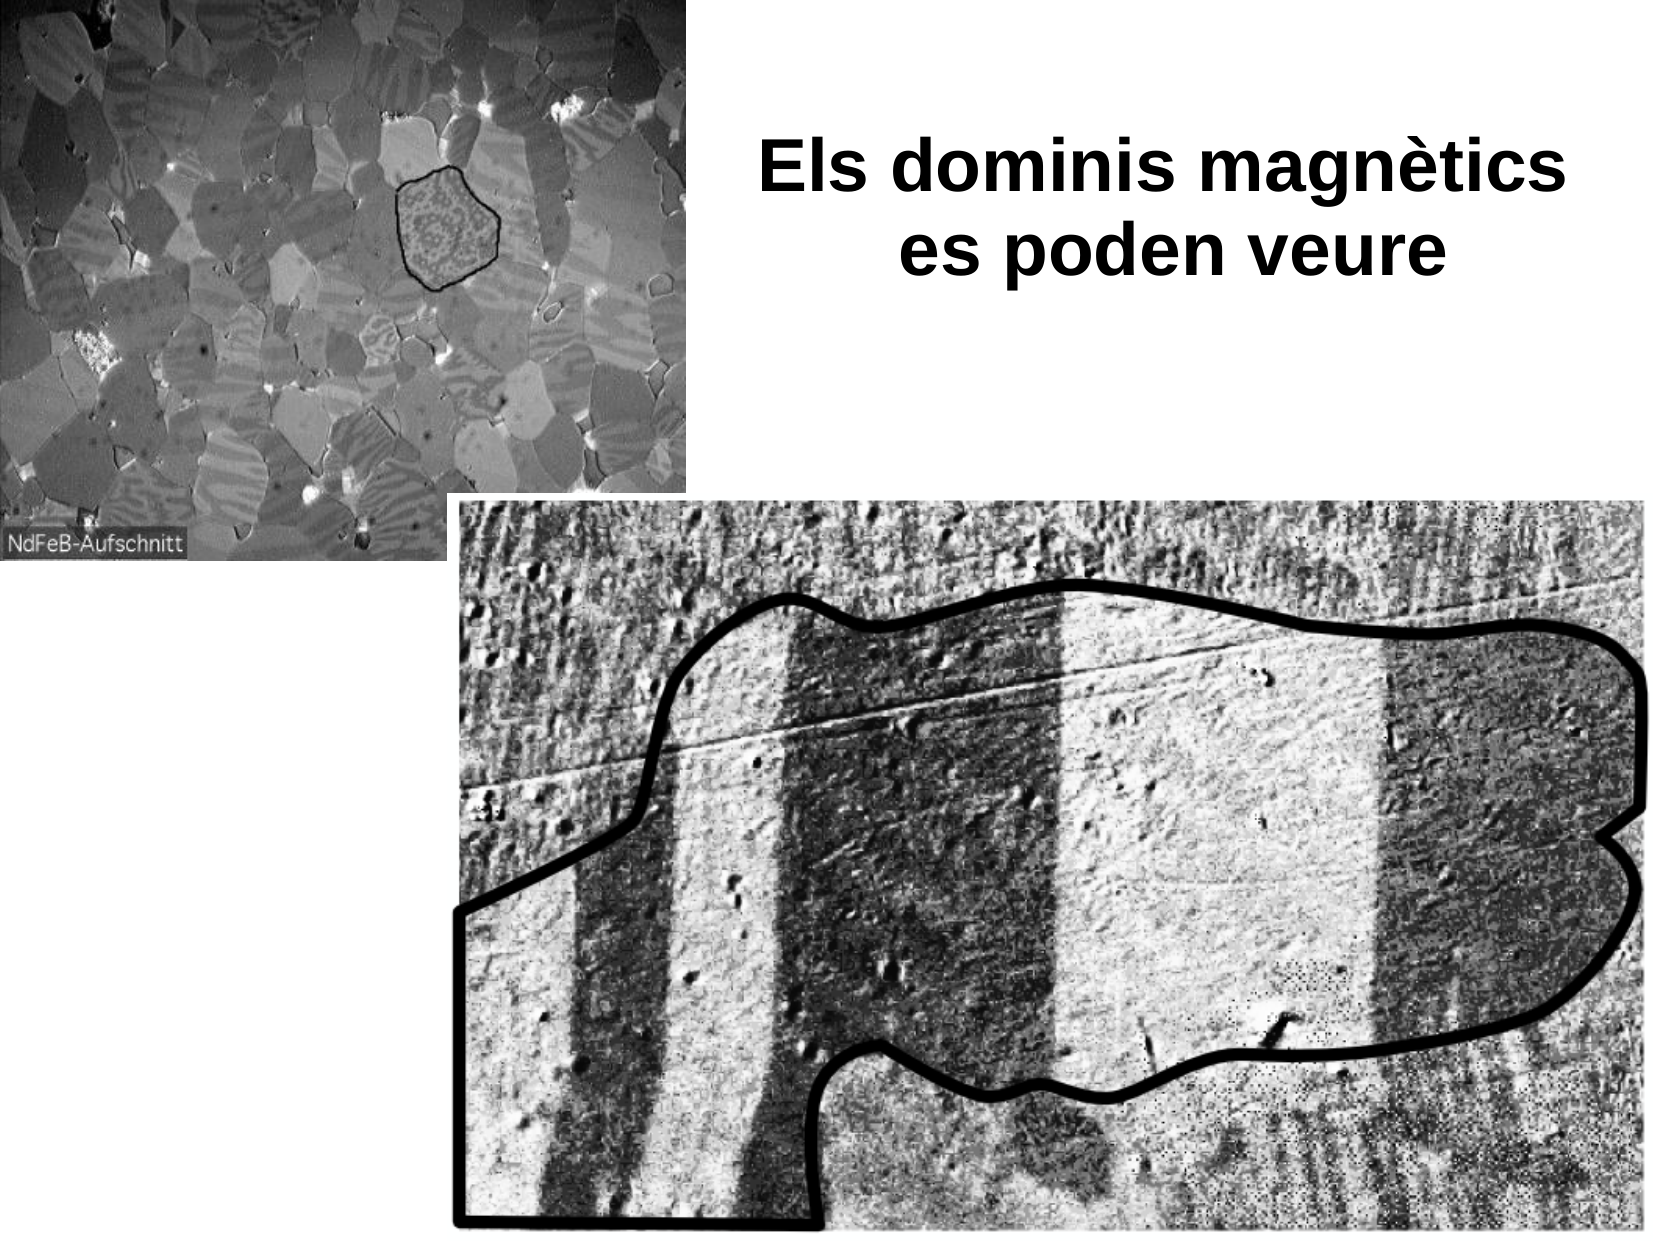

Els dominis magnètics
es poden veure
15